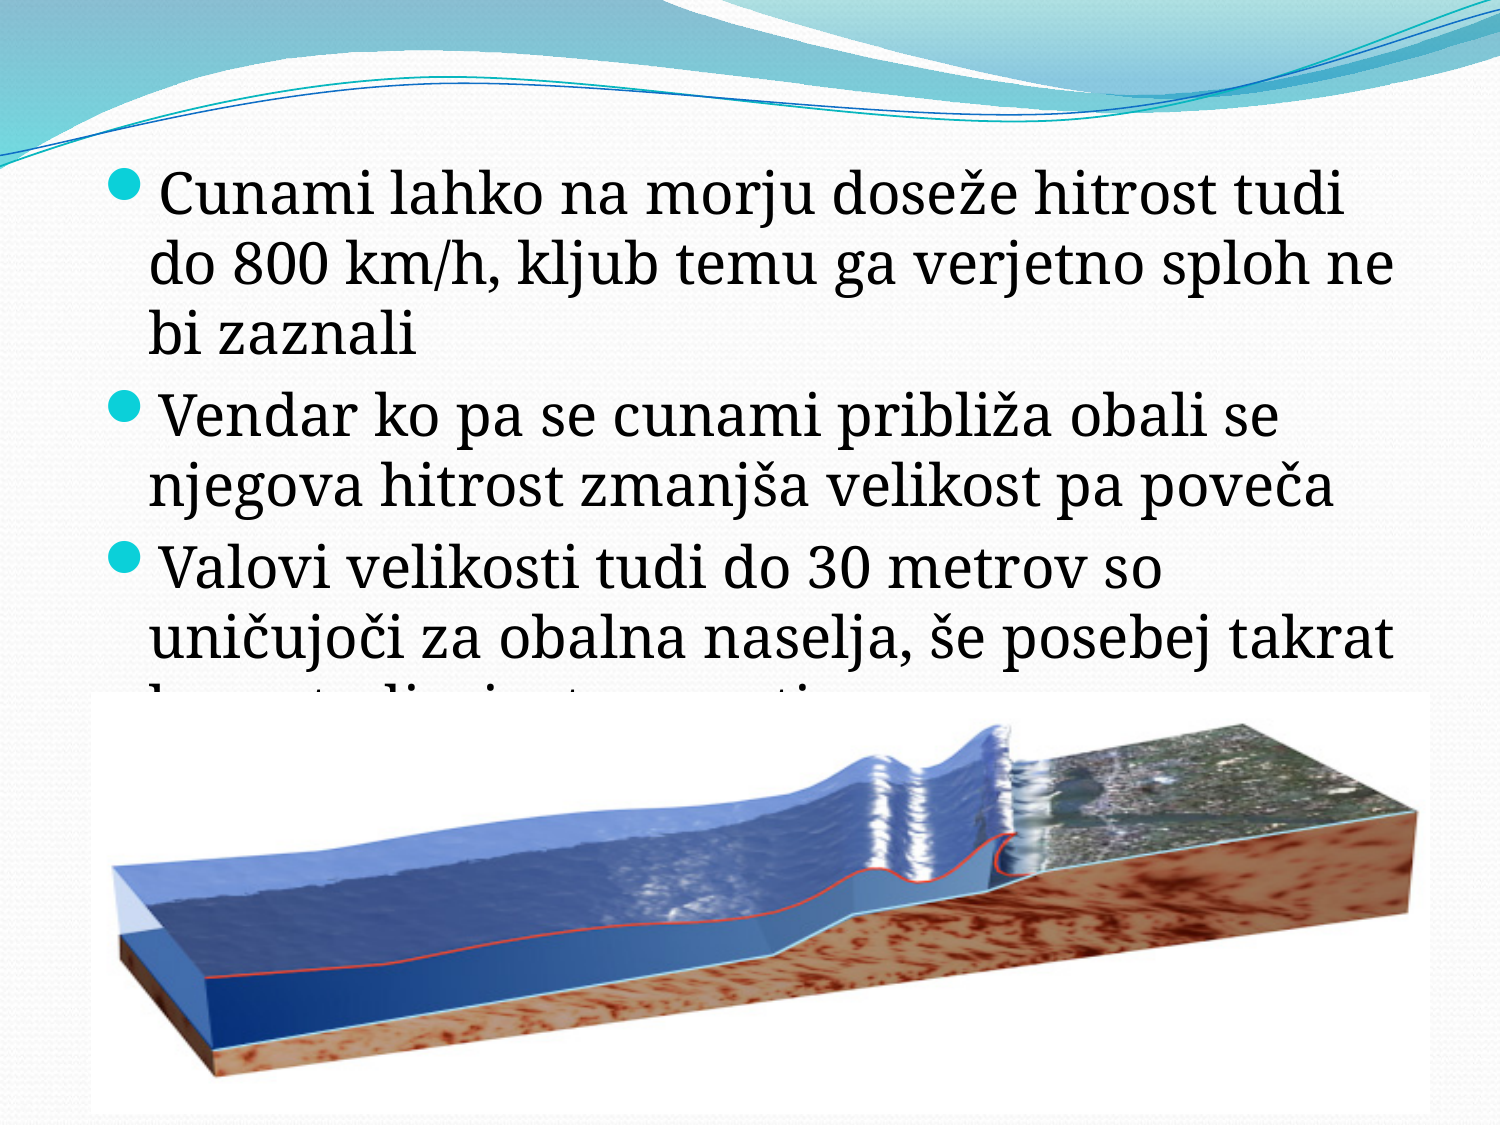

# Cunami lahko na morju doseže hitrost tudi do 800 km/h, kljub temu ga verjetno sploh ne bi zaznali
Vendar ko pa se cunami približa obali se njegova hitrost zmanjša velikost pa poveča
Valovi velikosti tudi do 30 metrov so uničujoči za obalna naselja, še posebej takrat ko ga tudi z instrumenti zaznamo